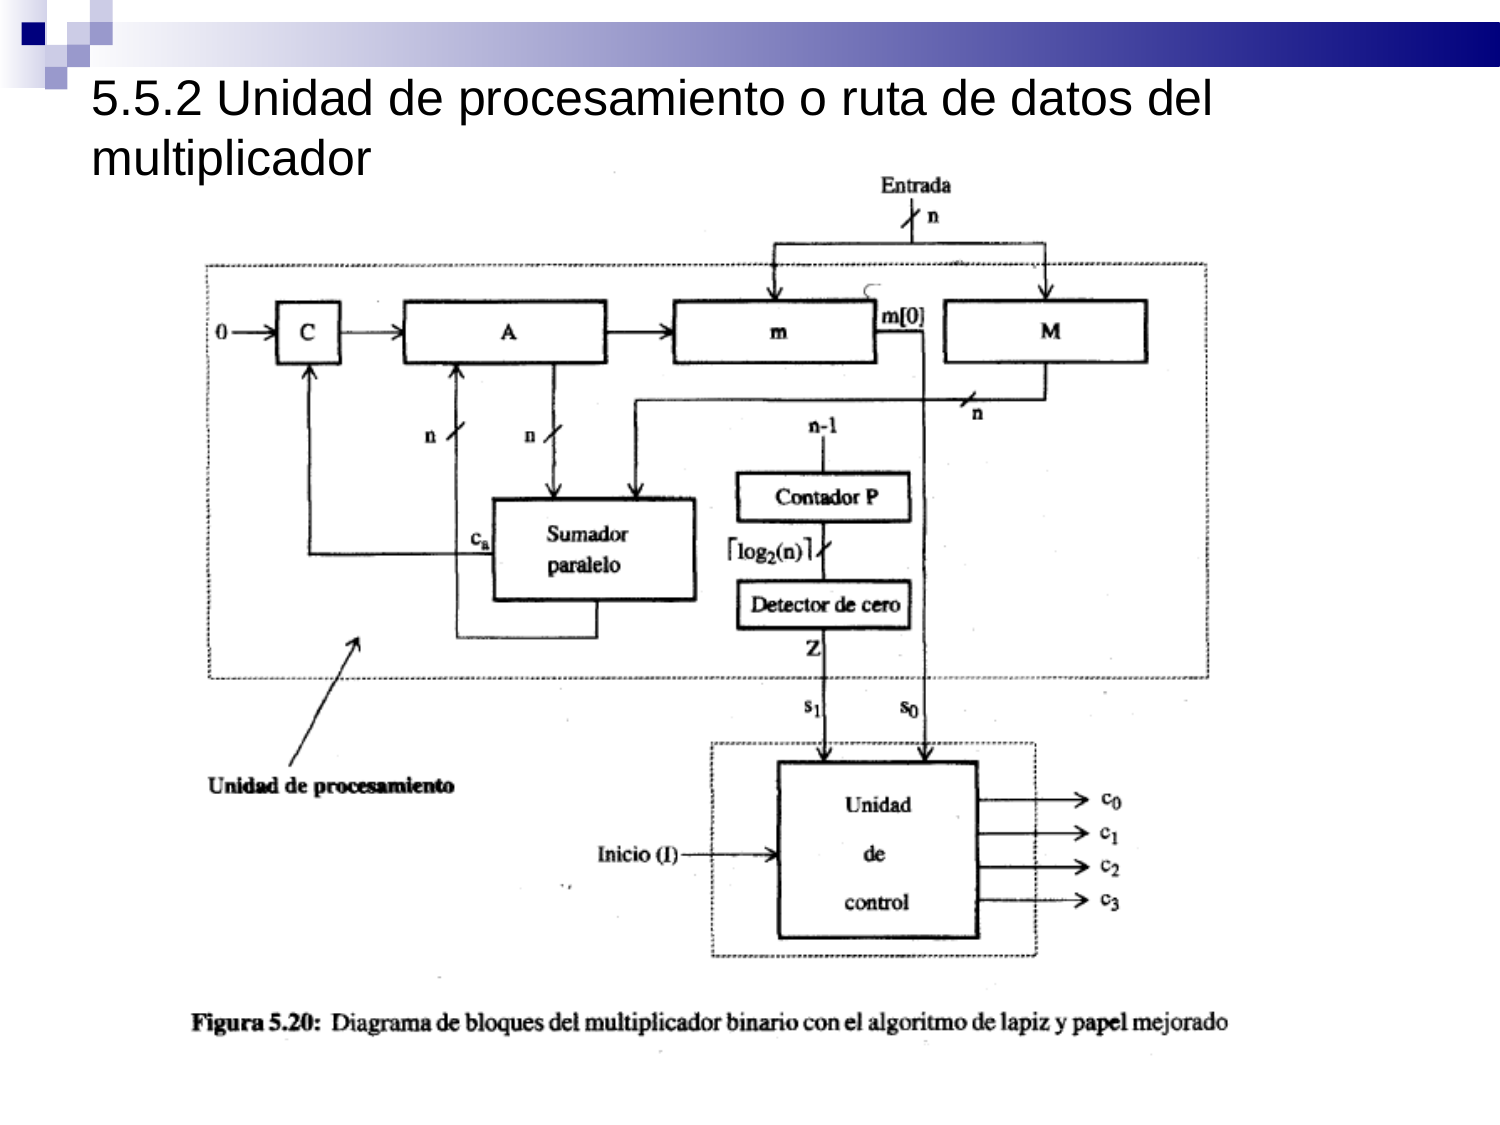

# 5.5.2 Unidad de procesamiento o ruta de datos del multiplicador